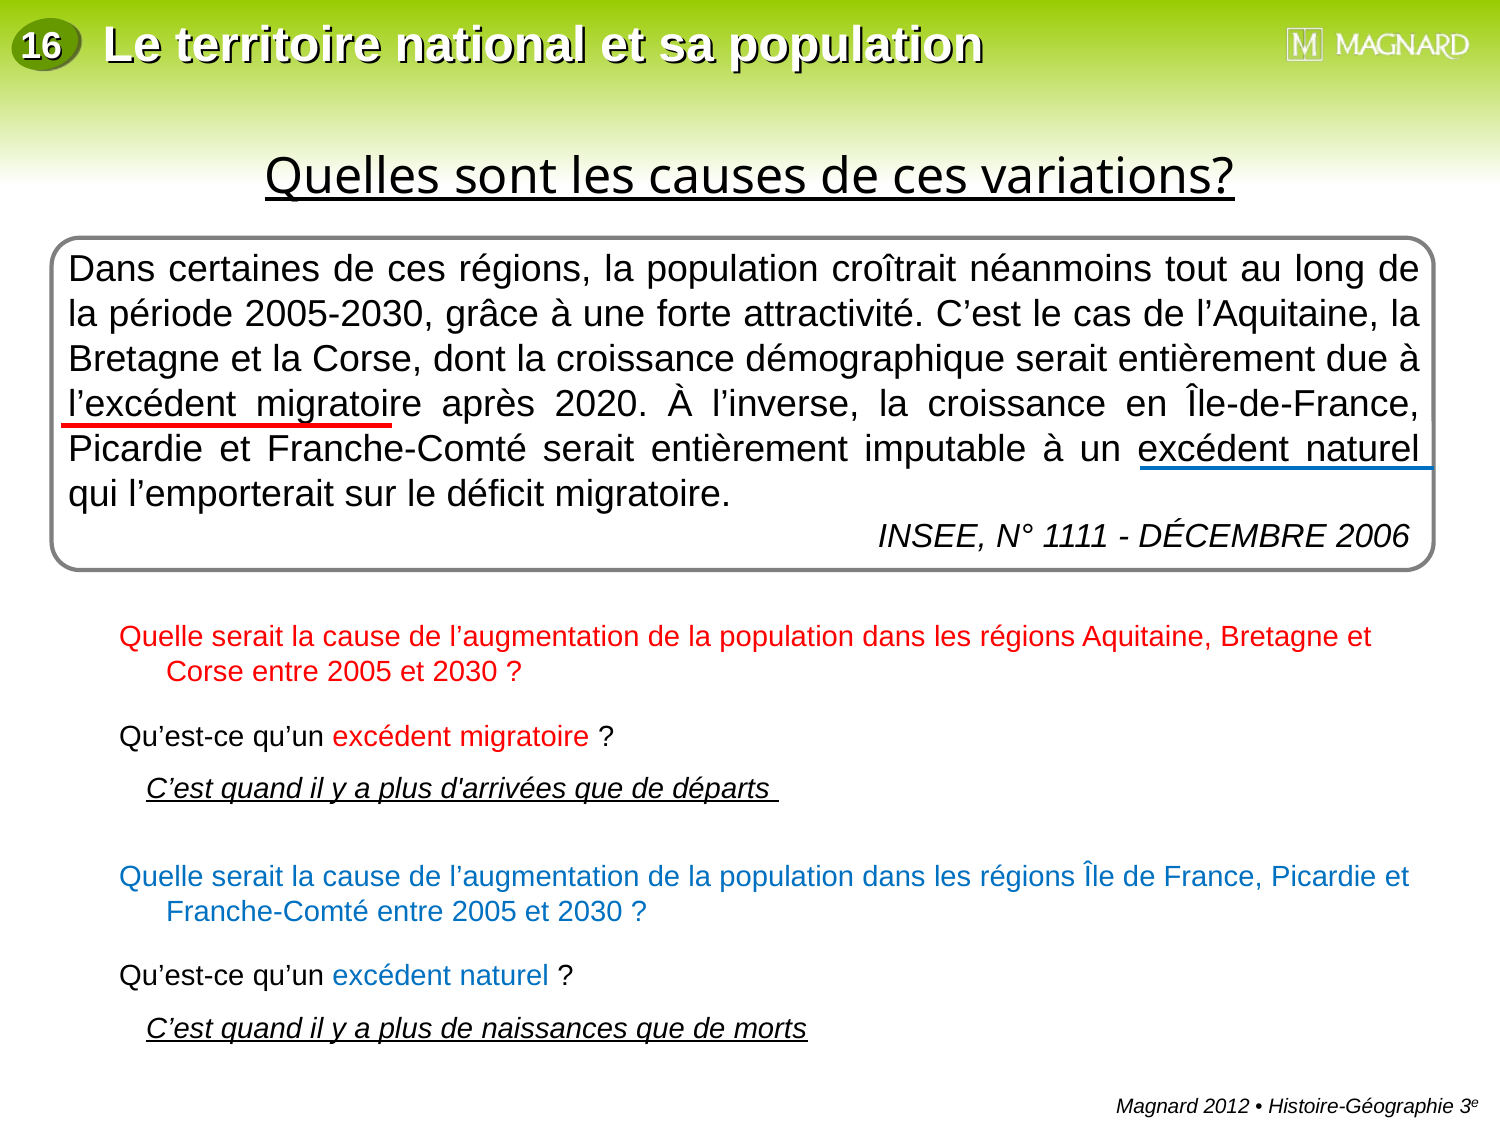

# Quelles sont les causes de ces variations?
Dans certaines de ces régions, la population croîtrait néanmoins tout au long de la période 2005-2030, grâce à une forte attractivité. C’est le cas de l’Aquitaine, la Bretagne et la Corse, dont la croissance démographique serait entièrement due à l’excédent migratoire après 2020. À l’inverse, la croissance en Île-de-France, Picardie et Franche-Comté serait entièrement imputable à un excédent naturel qui l’emporterait sur le déficit migratoire.
INSEE, N° 1111 - DÉCEMBRE 2006
Quelle serait la cause de l’augmentation de la population dans les régions Aquitaine, Bretagne et Corse entre 2005 et 2030 ?
Qu’est-ce qu’un excédent migratoire ?
	C’est quand il y a plus d'arrivées que de départs
Quelle serait la cause de l’augmentation de la population dans les régions Île de France, Picardie et Franche-Comté entre 2005 et 2030 ?
Qu’est-ce qu’un excédent naturel ?
	C’est quand il y a plus de naissances que de morts